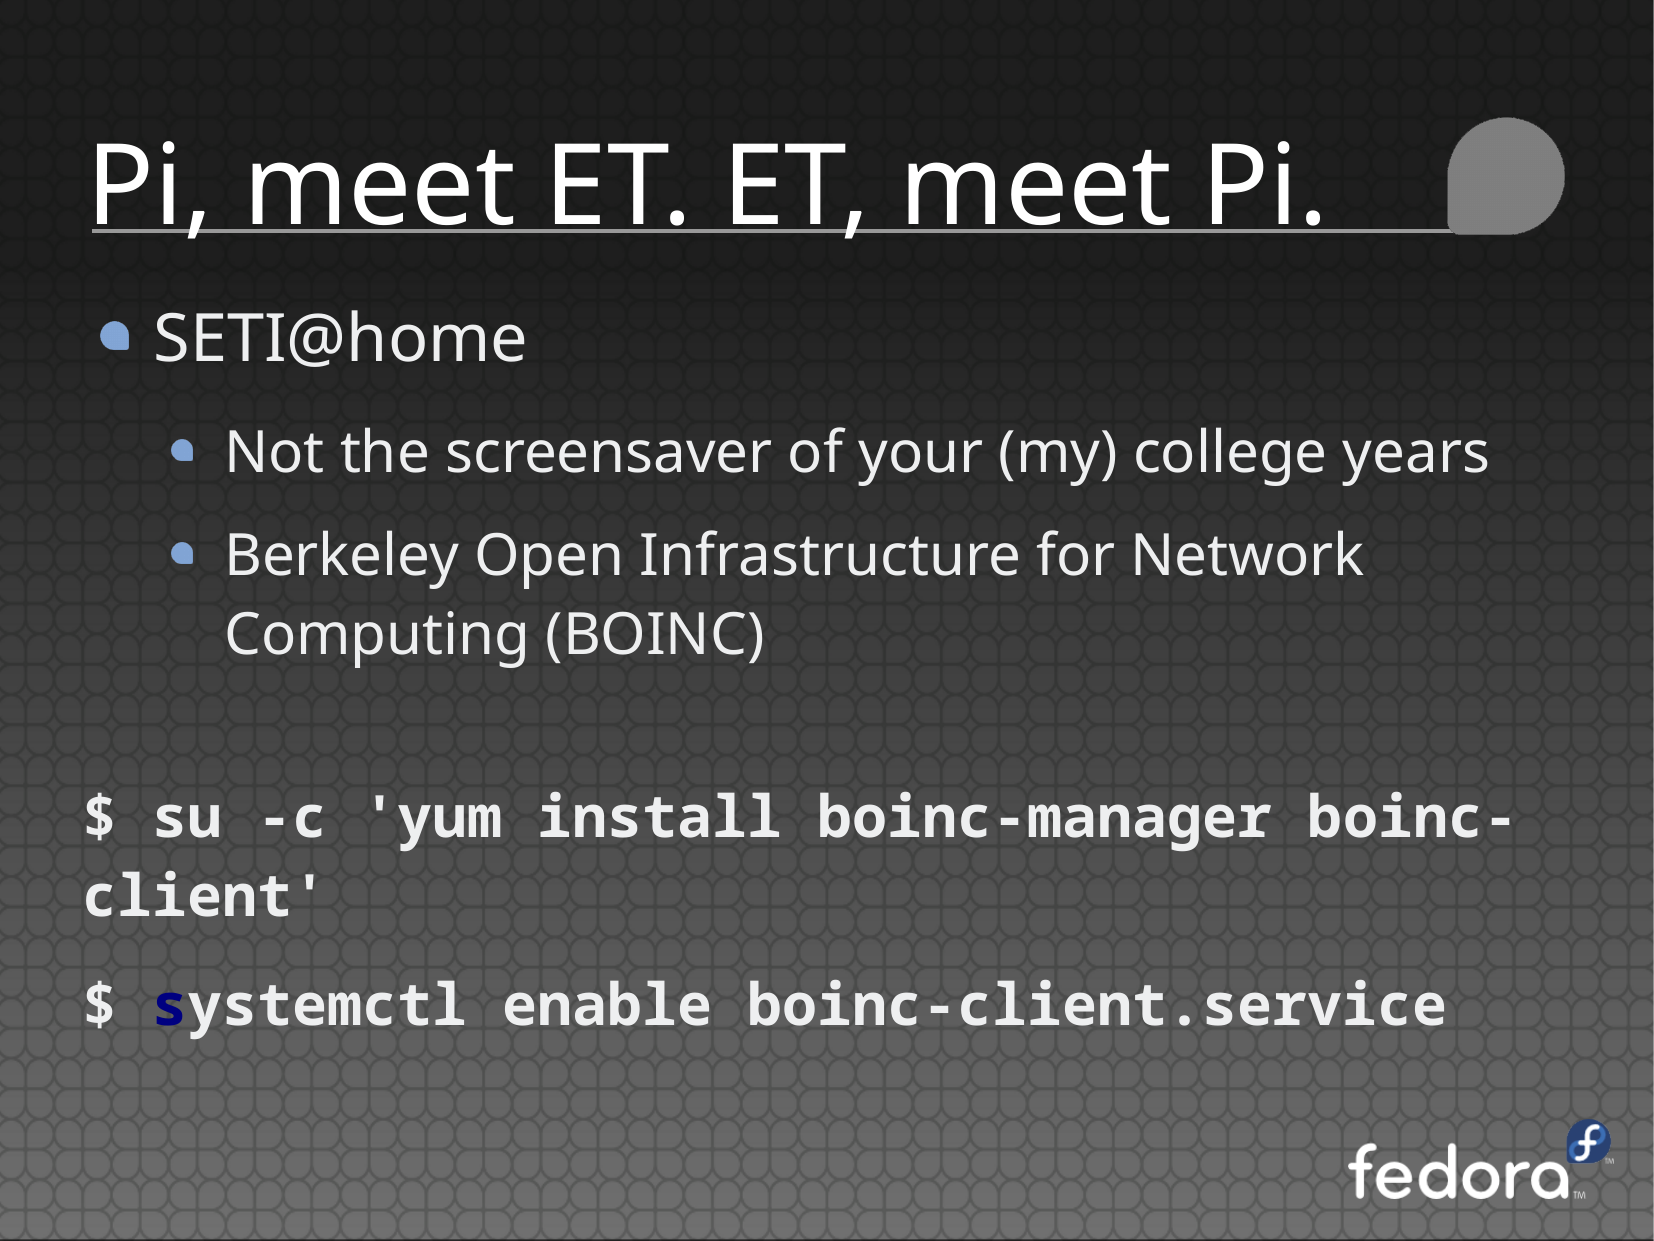

# Pi, meet ET. ET, meet Pi.
SETI@home
Not the screensaver of your (my) college years
Berkeley Open Infrastructure for Network Computing (BOINC)
$ su -c 'yum install boinc-manager boinc-client'
$ systemctl enable boinc-client.service